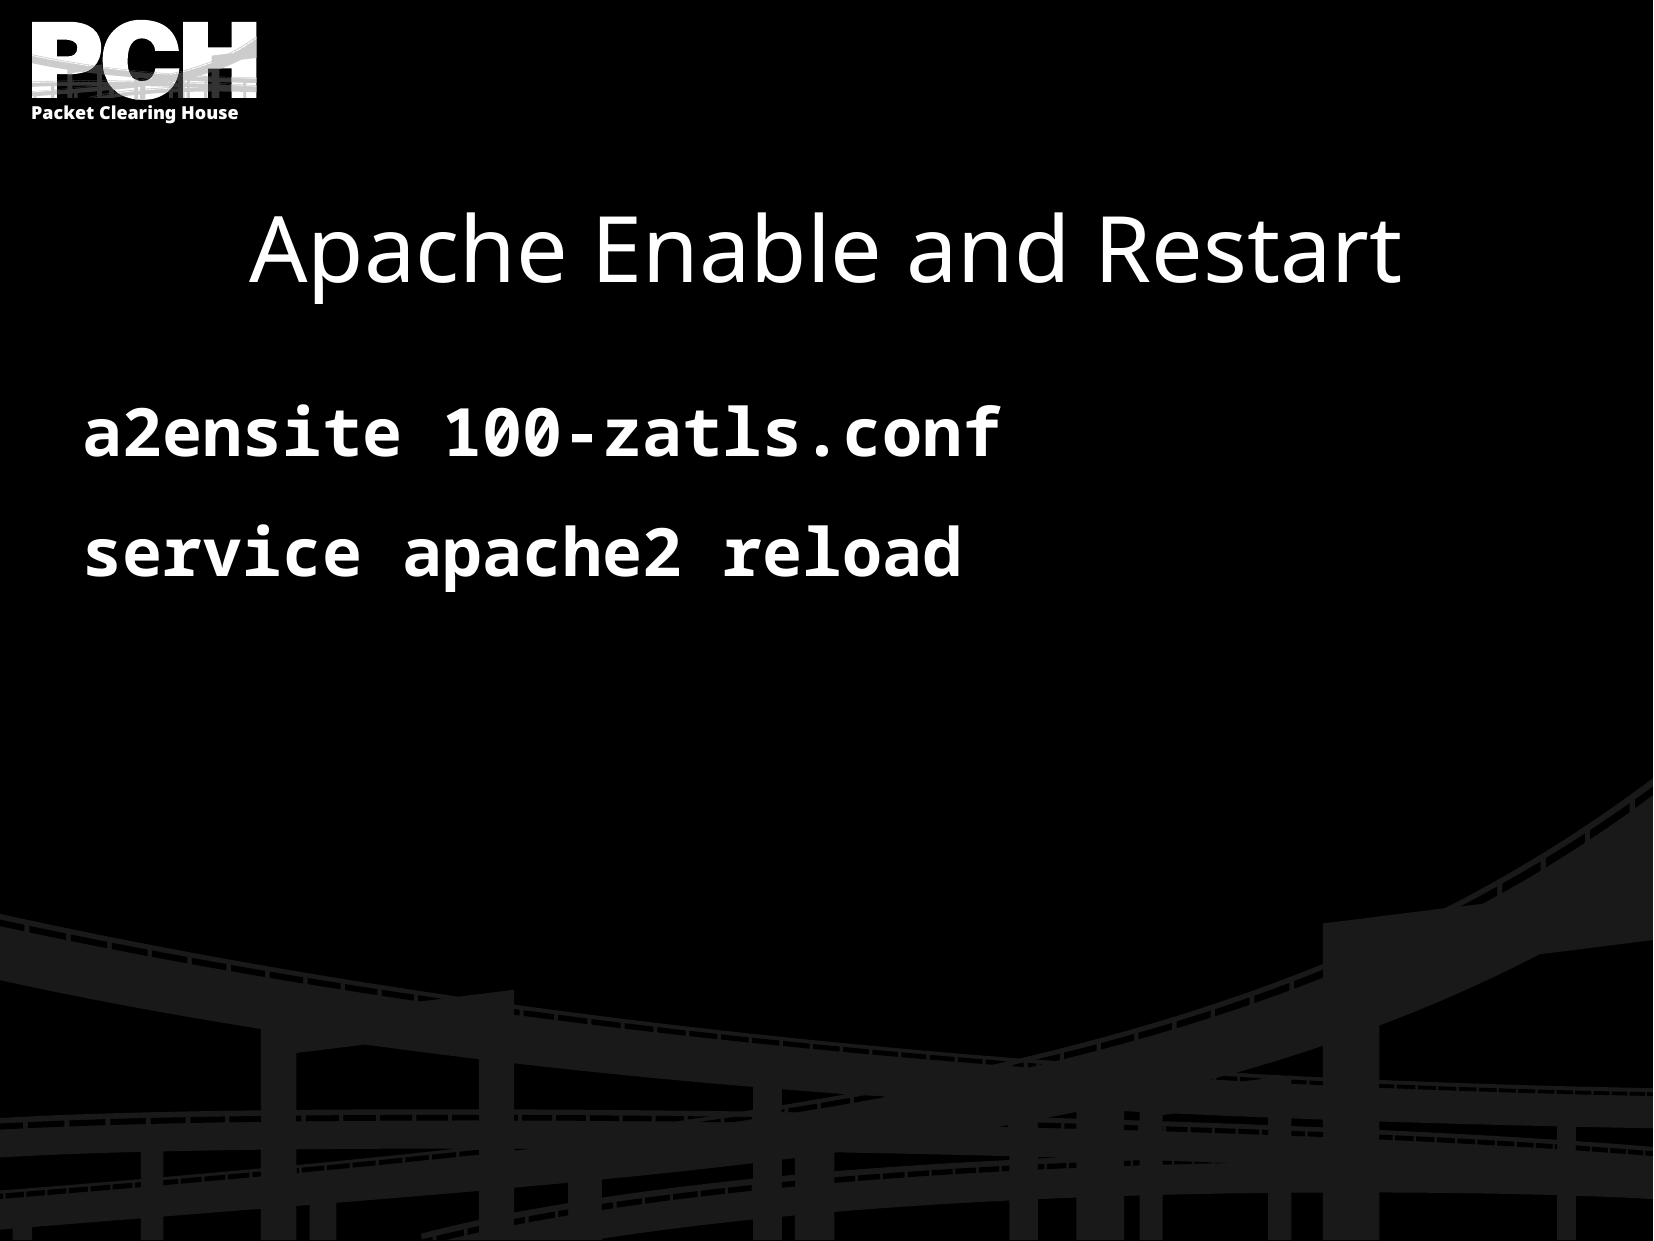

# Apache Enable and Restart
a2ensite 100-zatls.conf
service apache2 reload